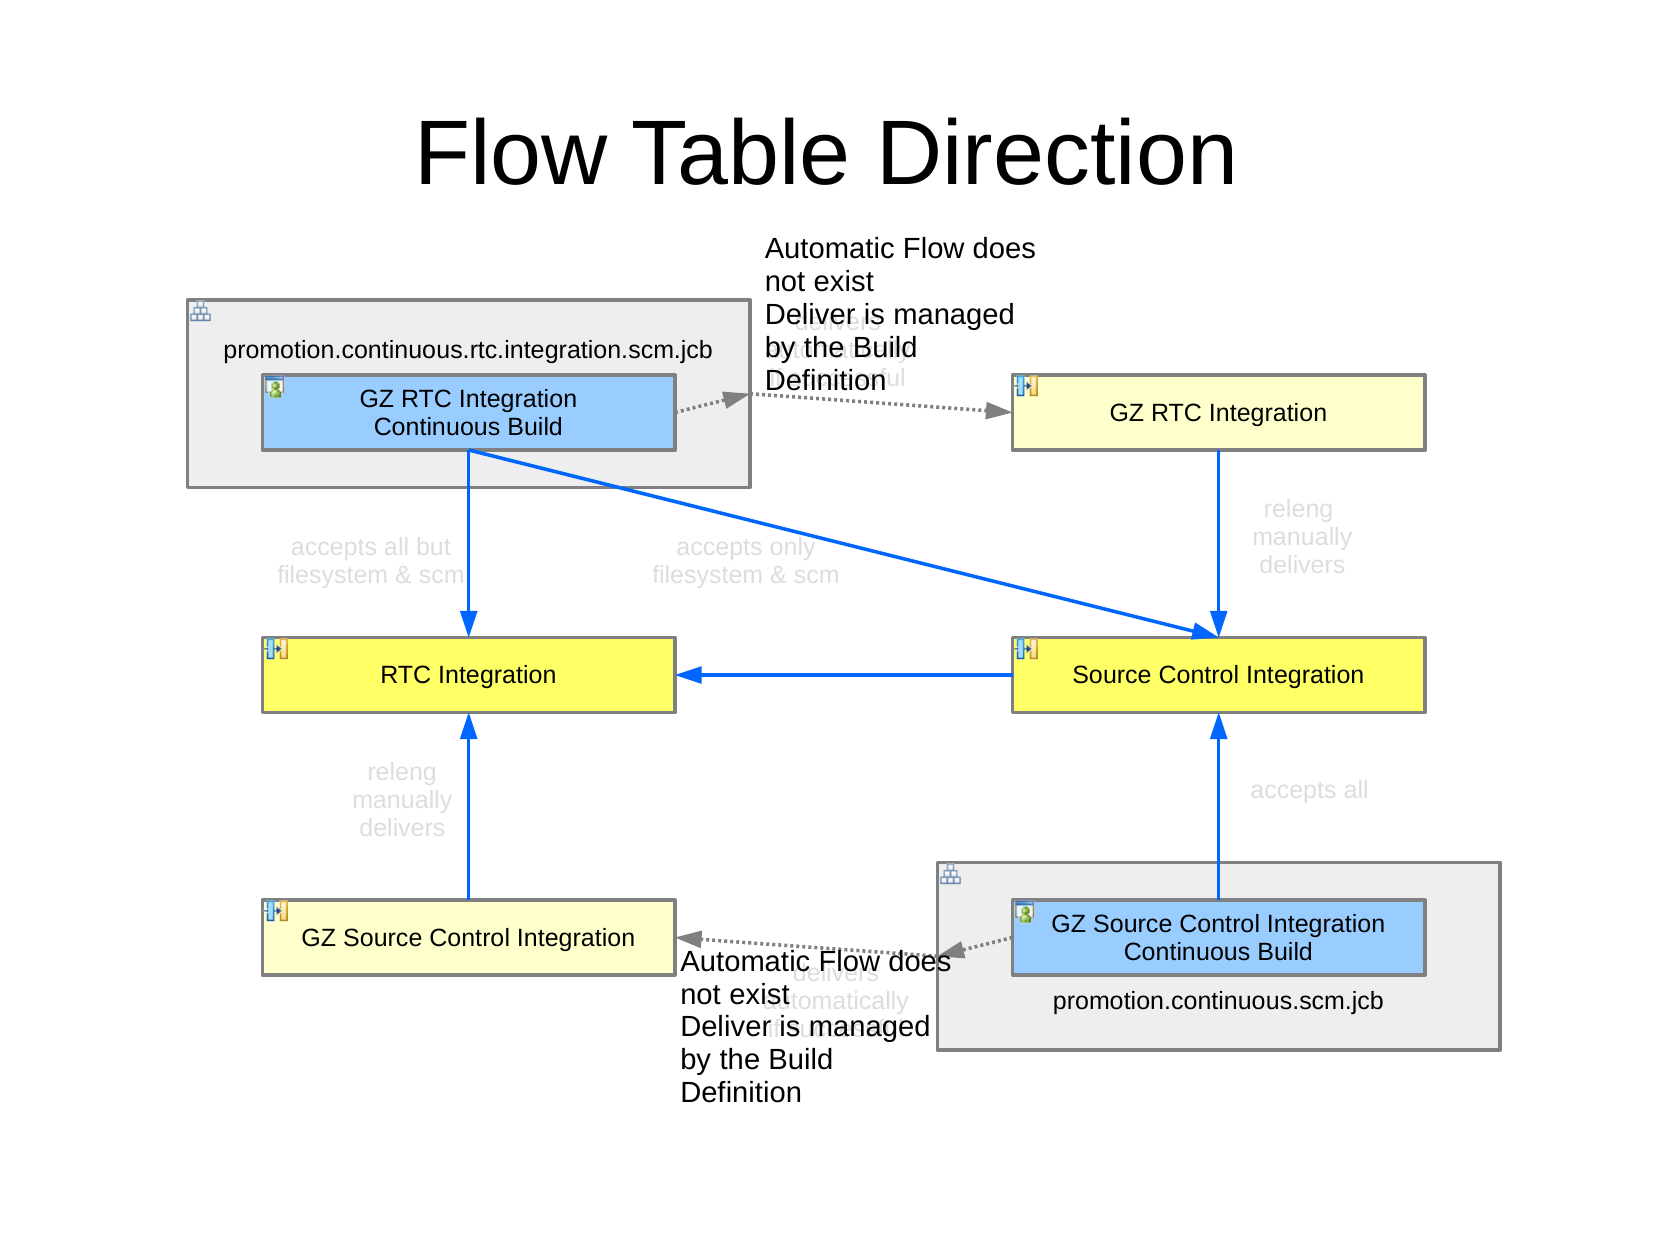

# Flow Table Direction
Automatic Flow does not exist
Deliver is managed by the Build Definition
promotion.continuous.rtc.integration.scm.jcb
delivers automatically if successful
GZ RTC Integration
Continuous Build
GZ RTC Integration
releng manually delivers
accepts all but
filesystem & scm
accepts only
filesystem & scm
RTC Integration
Source Control Integration
releng manually delivers
accepts all
promotion.continuous.scm.jcb
GZ Source Control Integration
GZ Source Control Integration
Continuous Build
Automatic Flow does not exist
Deliver is managed by the Build Definition
delivers automatically if successful